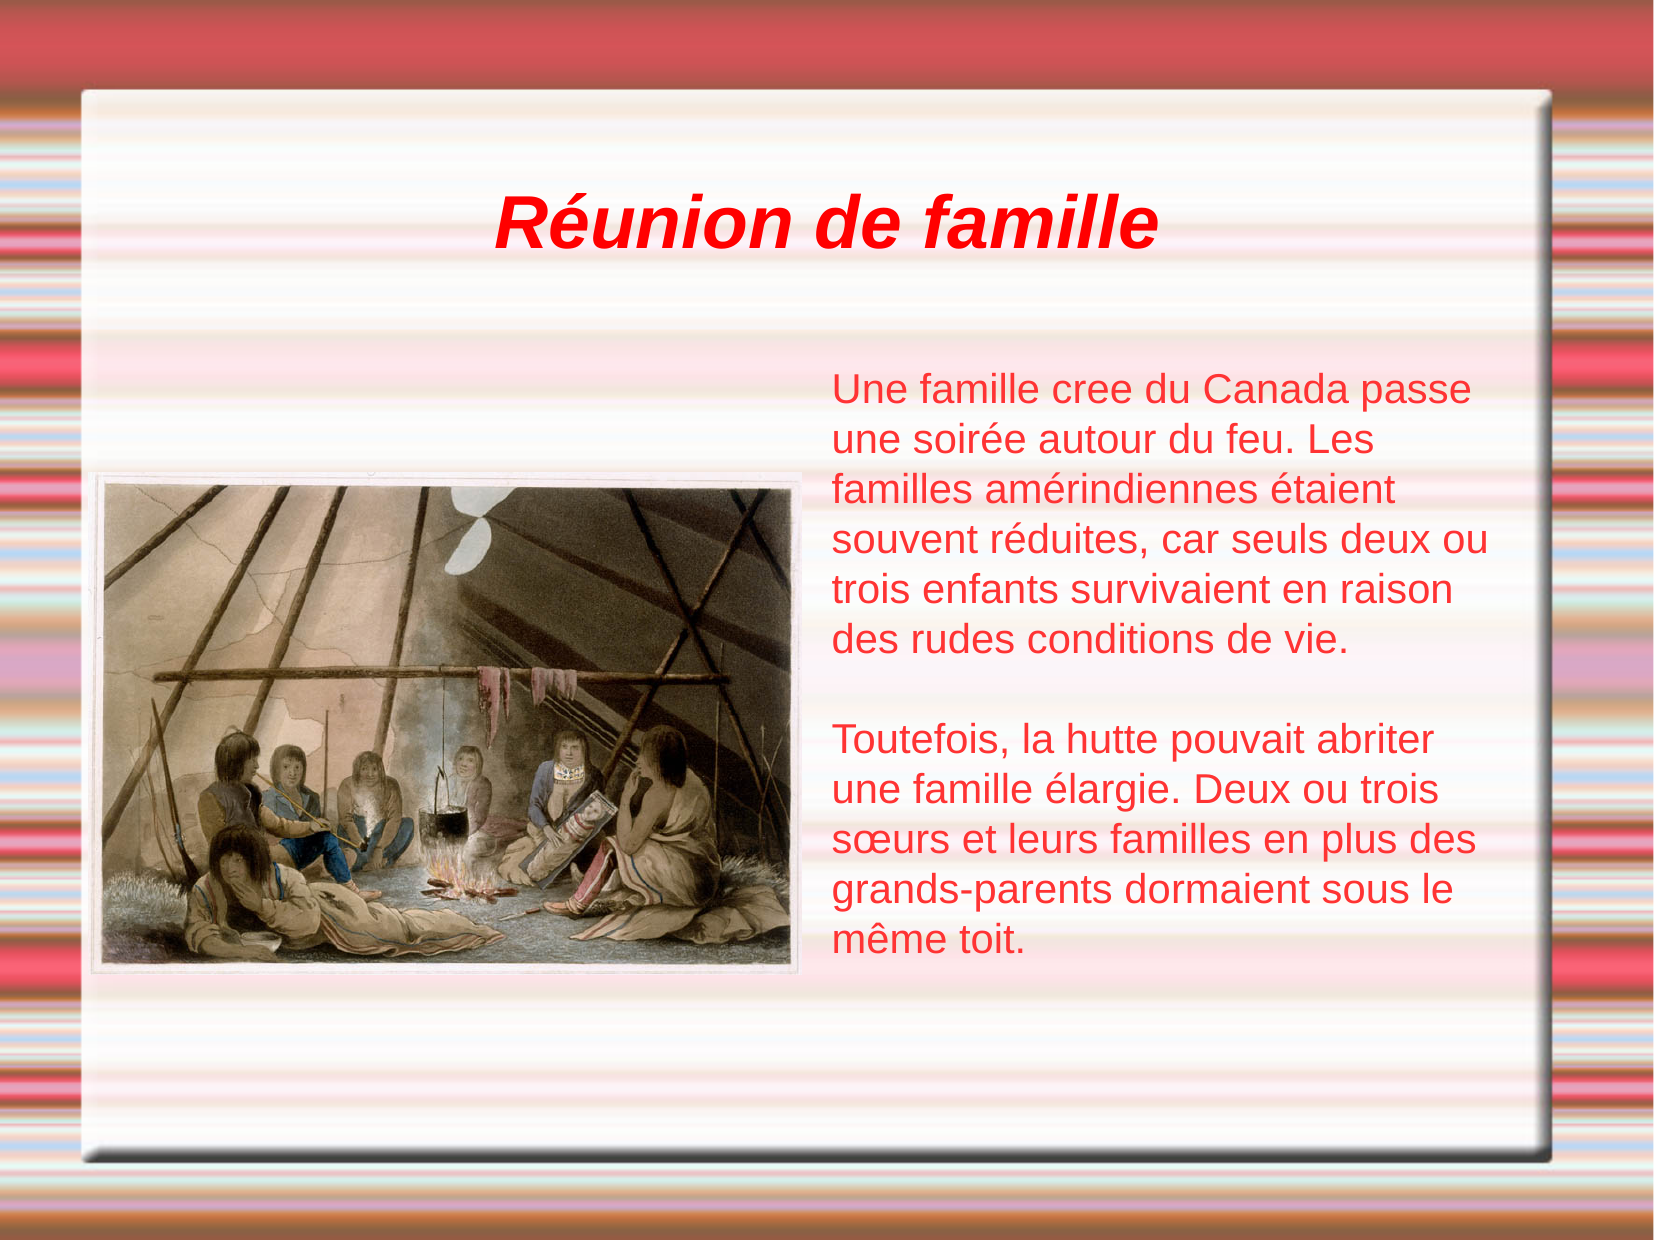

# Réunion de famille
Une famille cree du Canada passe une soirée autour du feu. Les familles amérindiennes étaient souvent réduites, car seuls deux ou trois enfants survivaient en raison des rudes conditions de vie.
Toutefois, la hutte pouvait abriter une famille élargie. Deux ou trois sœurs et leurs familles en plus des grands-parents dormaient sous le même toit.